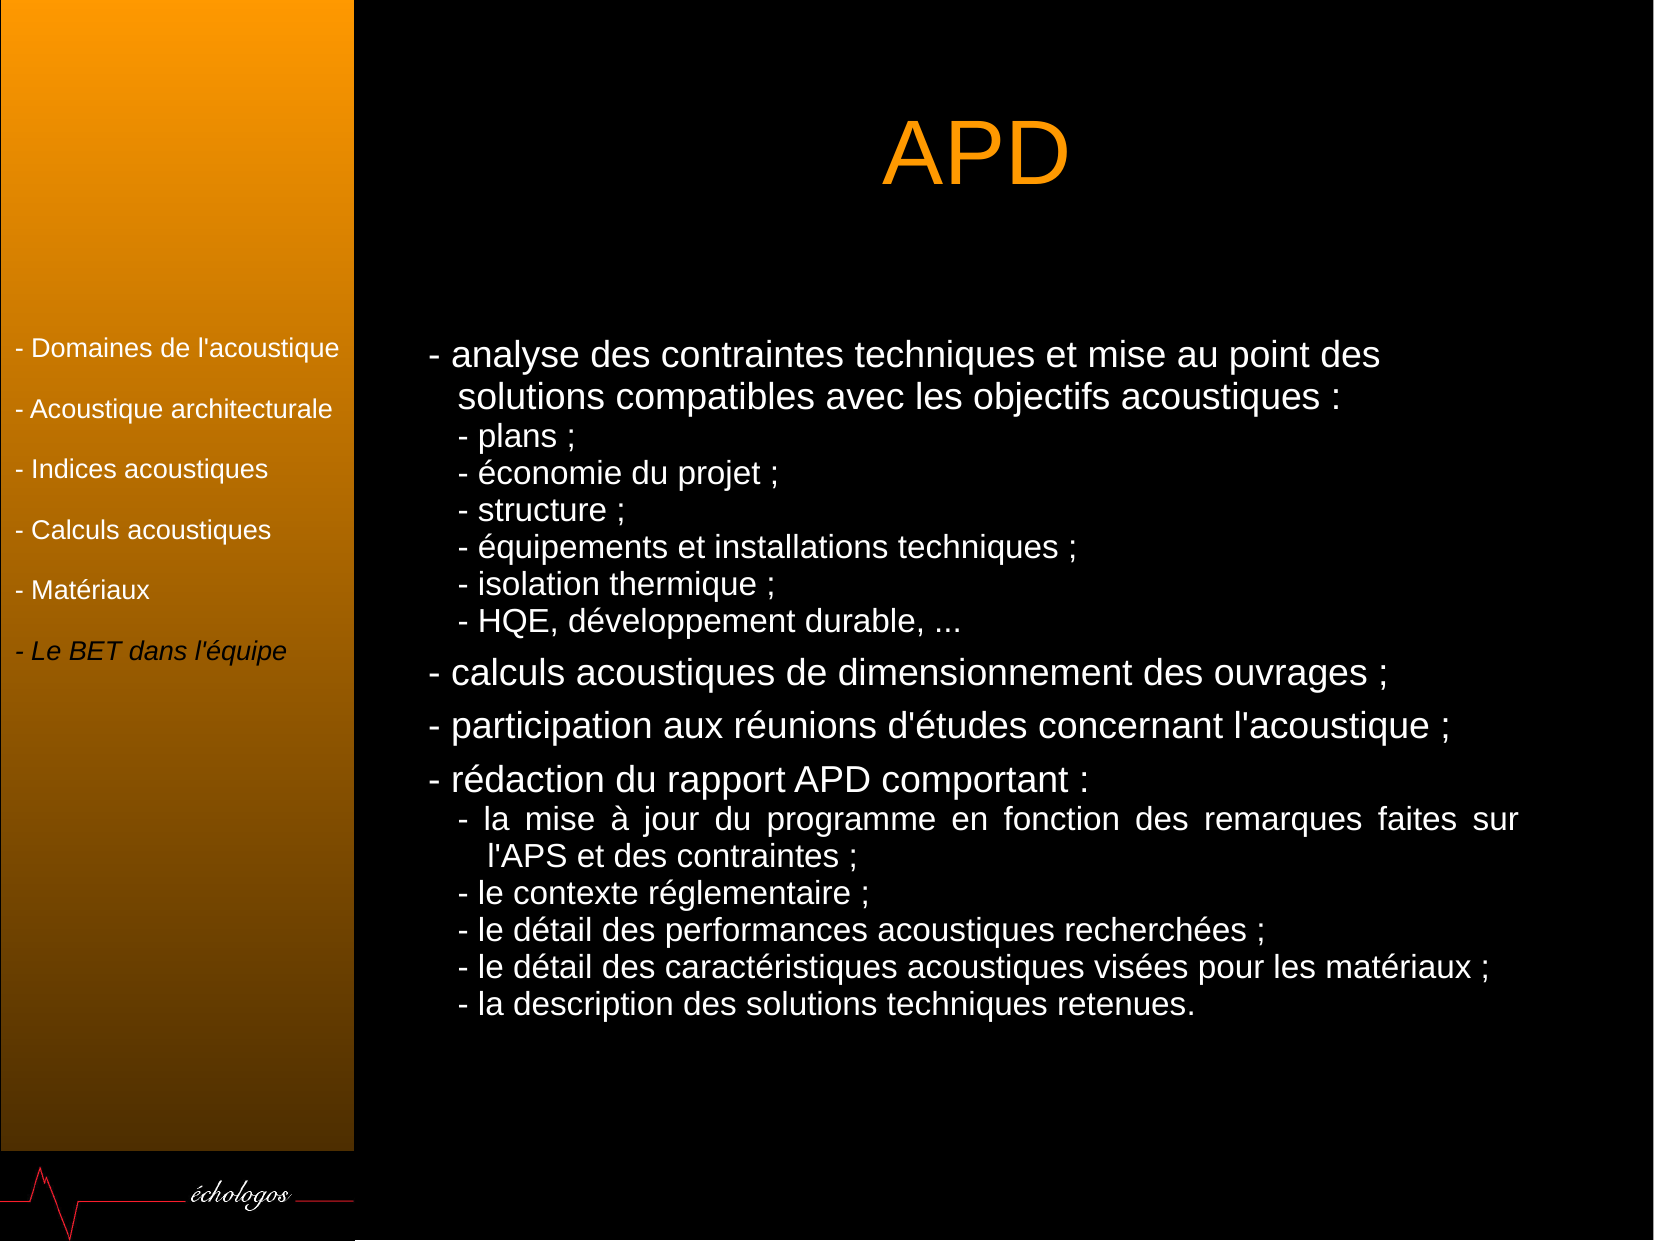

# APD
- analyse des contraintes techniques et mise au point des solutions compatibles avec les objectifs acoustiques :
- plans ;
- économie du projet ;
- structure ;
- équipements et installations techniques ;
- isolation thermique ;
- HQE, développement durable, ...
- calculs acoustiques de dimensionnement des ouvrages ;
- participation aux réunions d'études concernant l'acoustique ;
- rédaction du rapport APD comportant :
- la mise à jour du programme en fonction des remarques faites sur l'APS et des contraintes ;
- le contexte réglementaire ;
- le détail des performances acoustiques recherchées ;
- le détail des caractéristiques acoustiques visées pour les matériaux ;
- la description des solutions techniques retenues.
- Domaines de l'acoustique
- Acoustique architecturale
- Indices acoustiques
- Calculs acoustiques
- Matériaux
- Le BET dans l'équipe